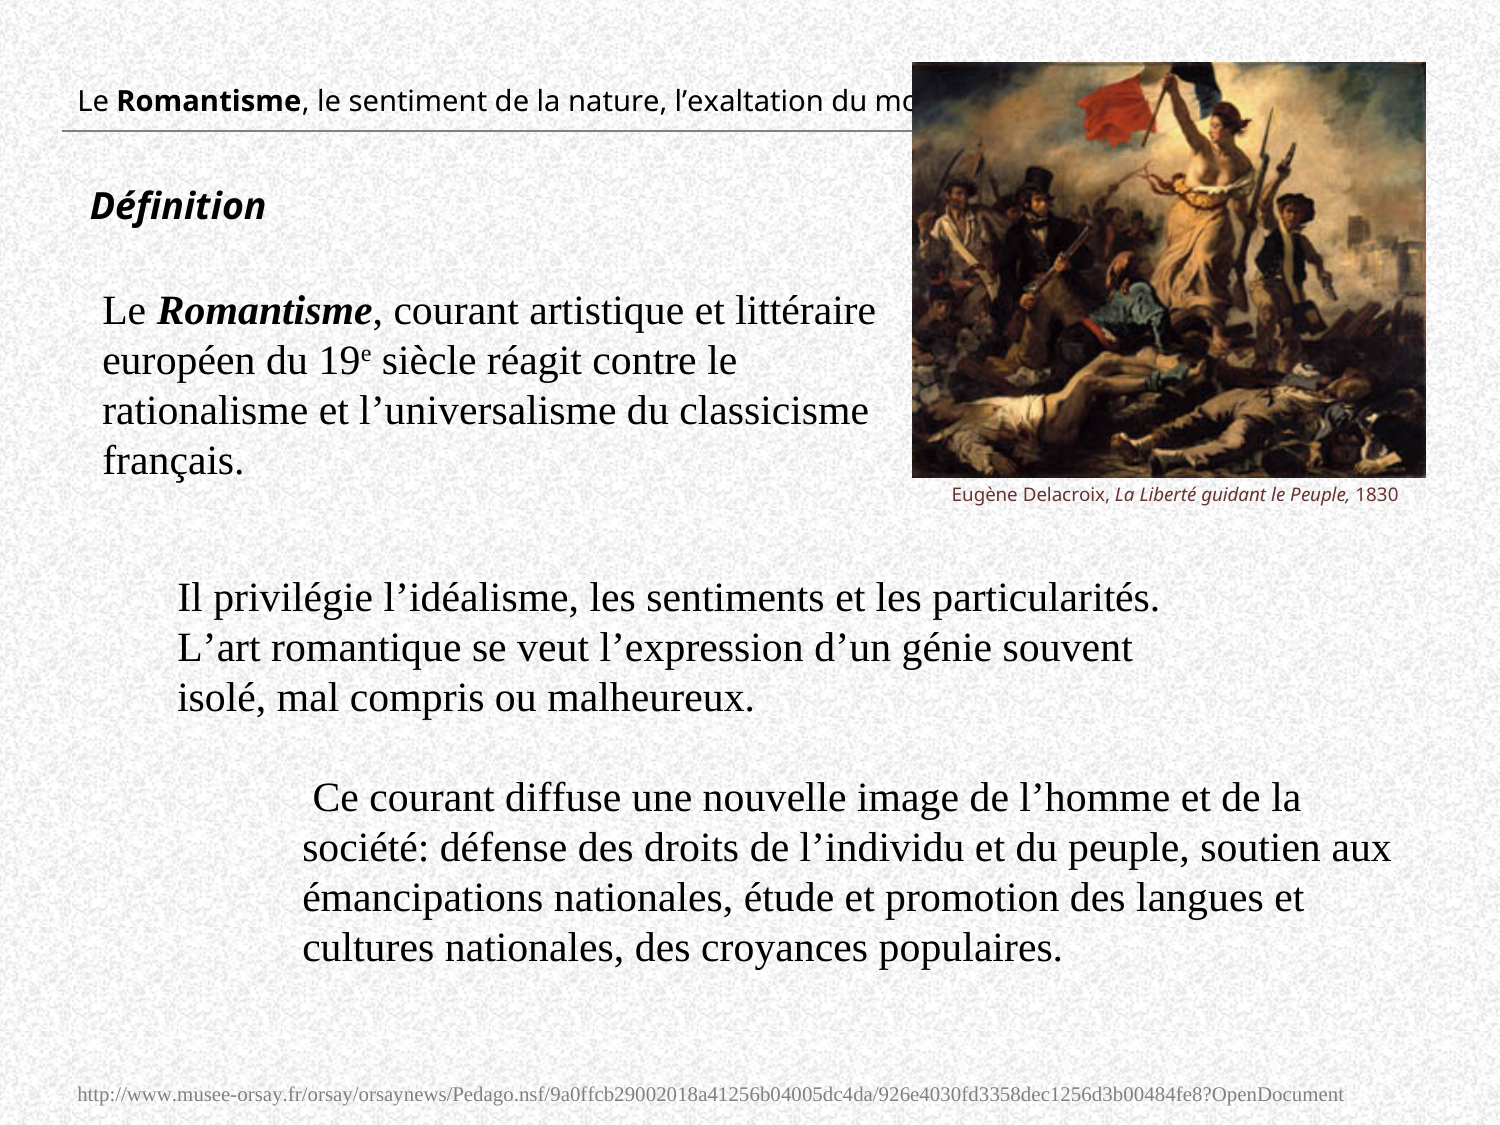

Le Romantisme, le sentiment de la nature, l’exaltation du moi.
Définition
Le Romantisme, courant artistique et littéraire européen du 19e siècle réagit contre le rationalisme et l’universalisme du classicisme français.
Eugène Delacroix, La Liberté guidant le Peuple, 1830
Il privilégie l’idéalisme, les sentiments et les particularités. L’art romantique se veut l’expression d’un génie souvent isolé, mal compris ou malheureux.
 Ce courant diffuse une nouvelle image de l’homme et de la société: défense des droits de l’individu et du peuple, soutien aux émancipations nationales, étude et promotion des langues et cultures nationales, des croyances populaires.
http://www.musee-orsay.fr/orsay/orsaynews/Pedago.nsf/9a0ffcb29002018a41256b04005dc4da/926e4030fd3358dec1256d3b00484fe8?OpenDocument